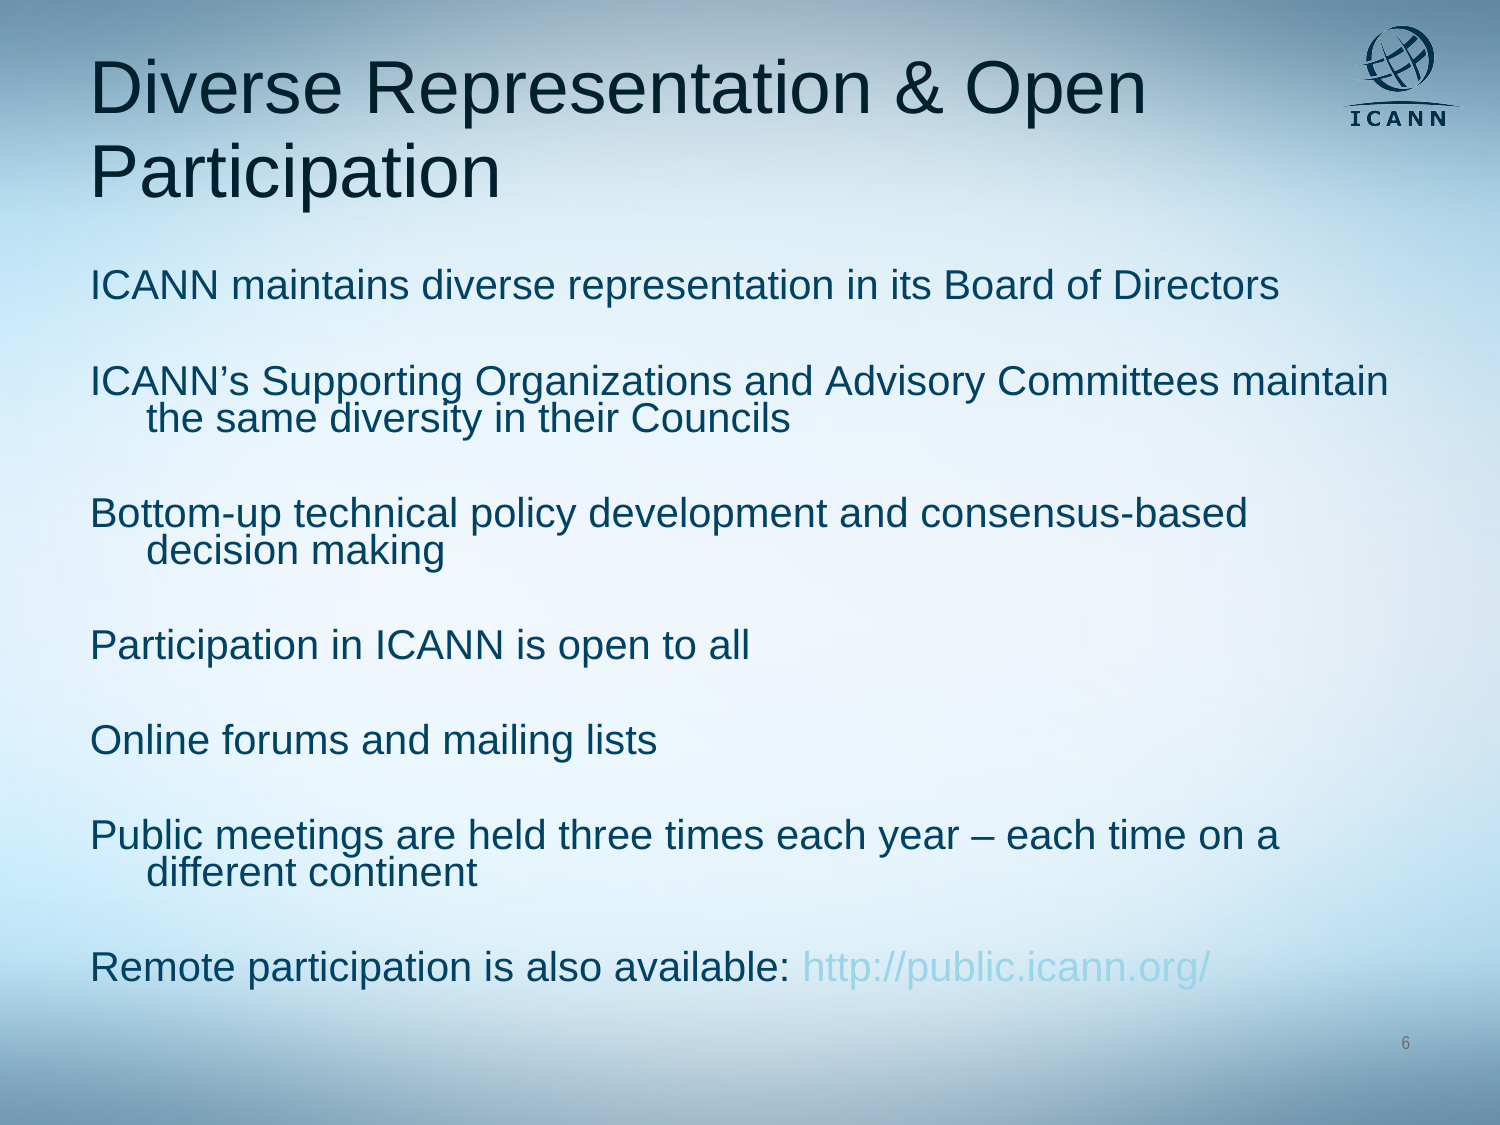

# Diverse Representation & Open Participation
ICANN maintains diverse representation in its Board of Directors
ICANN’s Supporting Organizations and Advisory Committees maintain the same diversity in their Councils
Bottom-up technical policy development and consensus-based decision making
Participation in ICANN is open to all
Online forums and mailing lists
Public meetings are held three times each year – each time on a different continent
Remote participation is also available: http://public.icann.org/
6